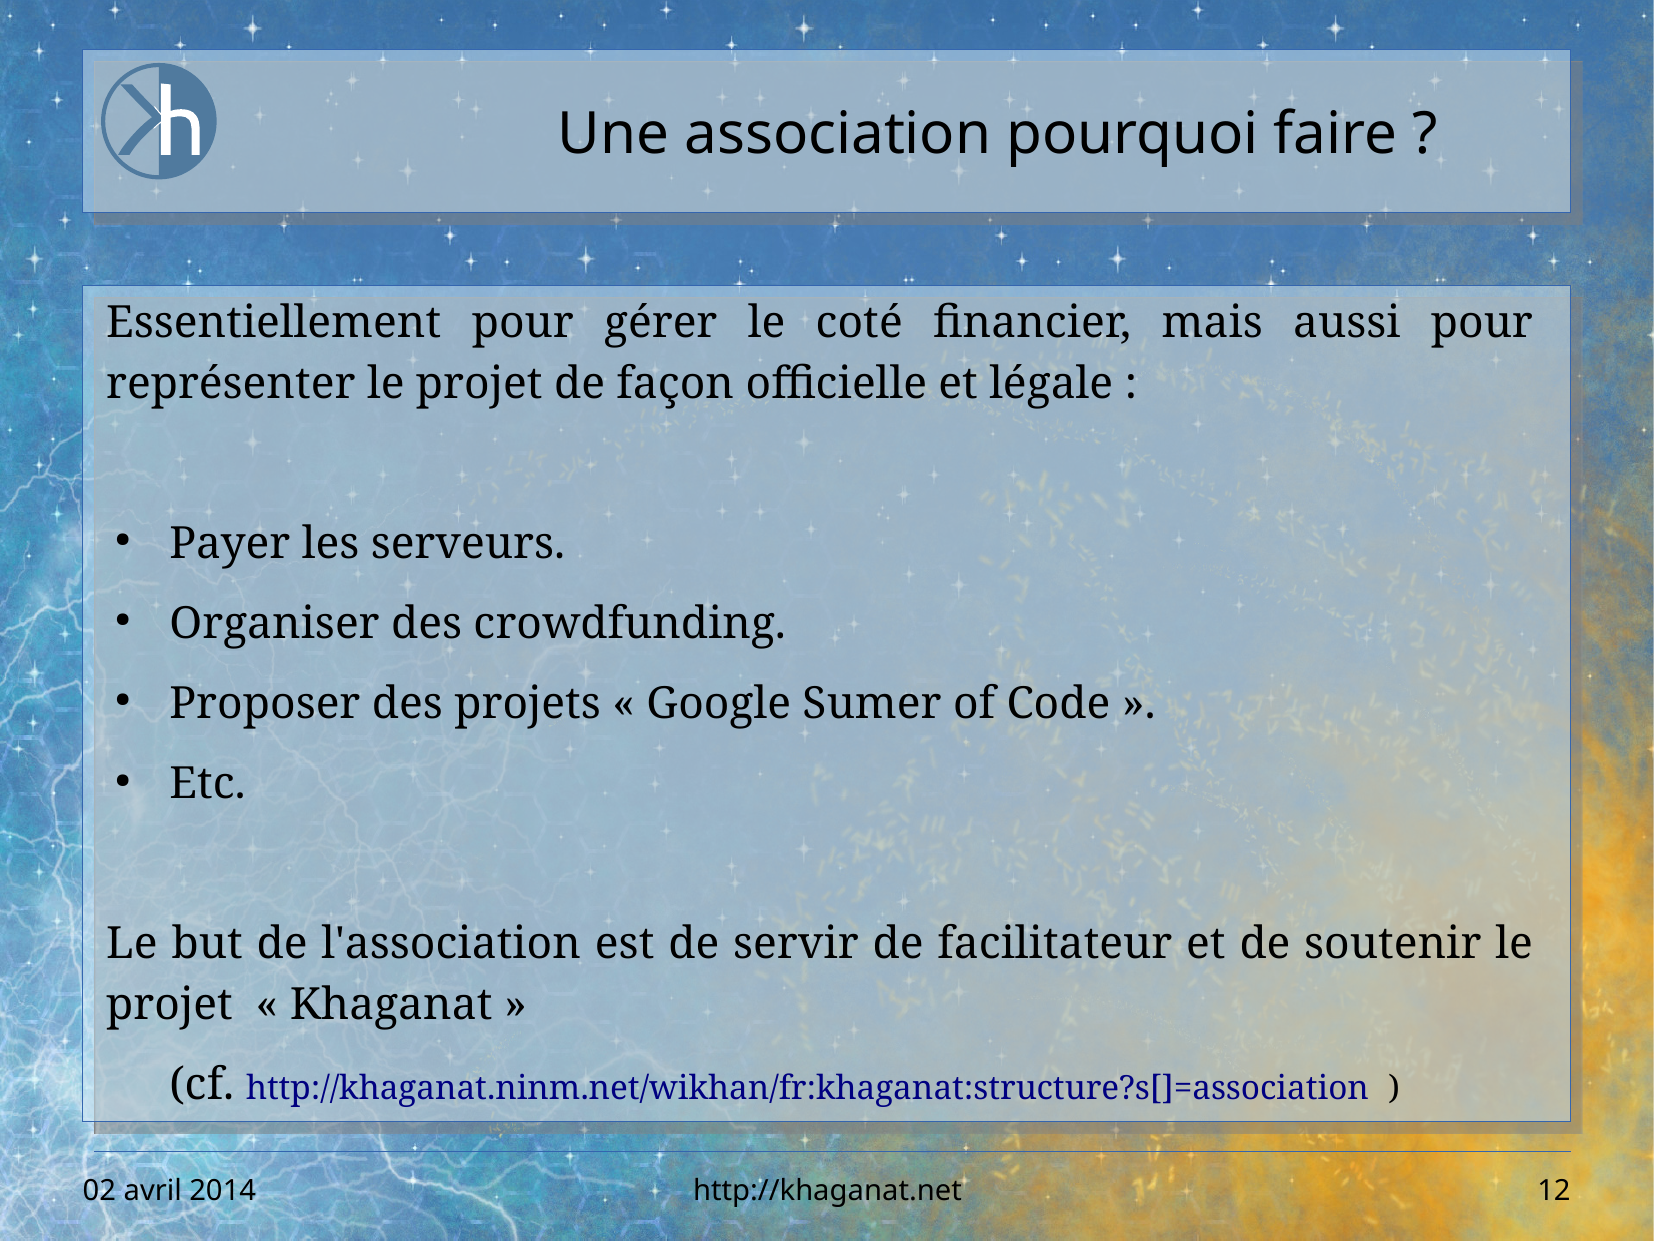

# Une association pourquoi faire ?
Essentiellement pour gérer le coté financier, mais aussi pour représenter le projet de façon officielle et légale :
Payer les serveurs.
Organiser des crowdfunding.
Proposer des projets « Google Sumer of Code ».
Etc.
Le but de l'association est de servir de facilitateur et de soutenir le projet  « Khaganat »
(cf. http://khaganat.ninm.net/wikhan/fr:khaganat:structure?s[]=association )
02 avril 2014
http://khaganat.net
12